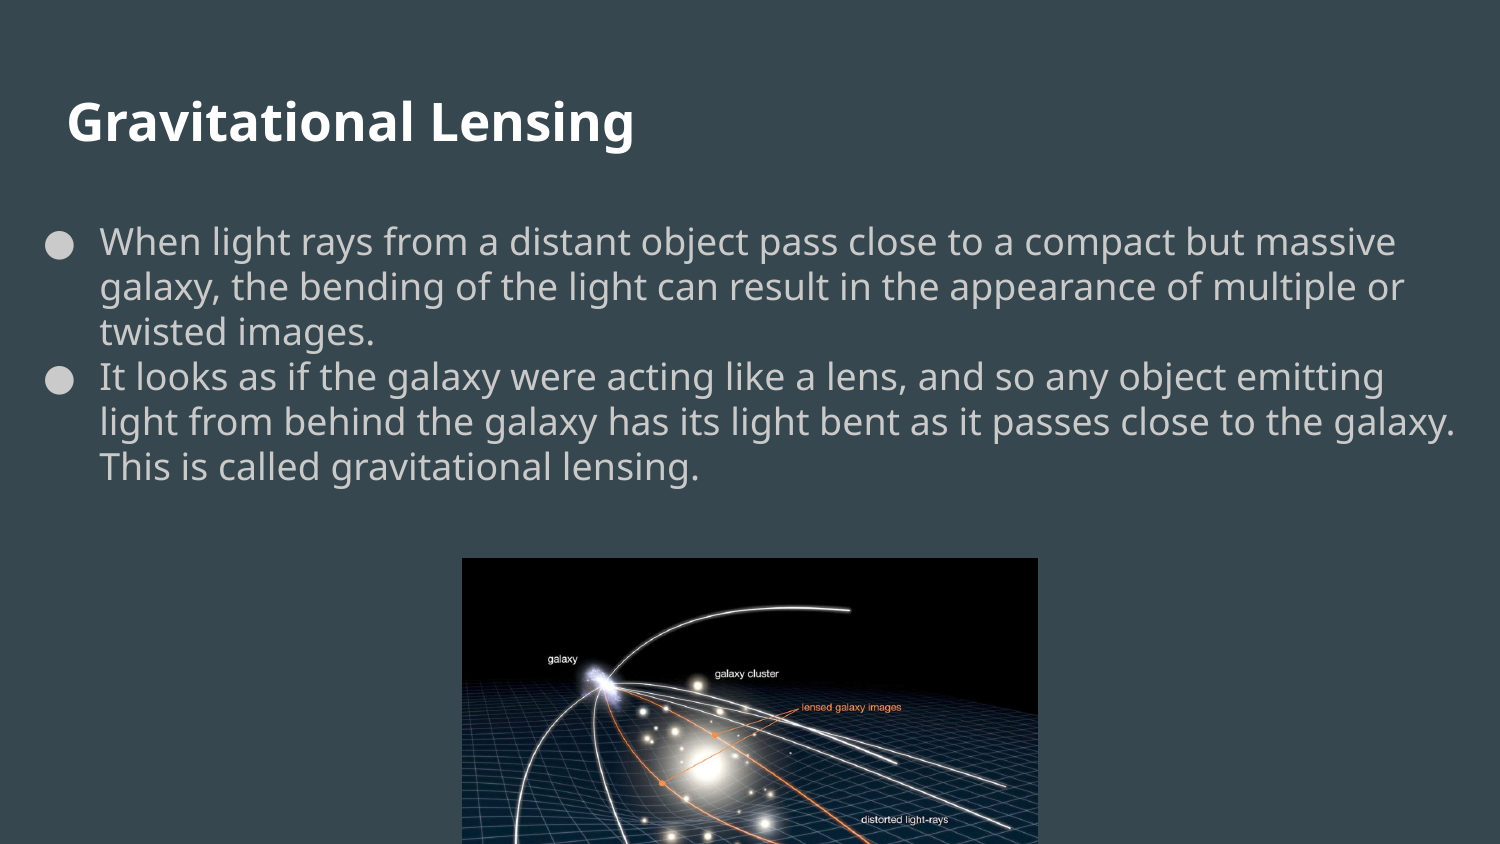

# Gravitational Lensing
When light rays from a distant object pass close to a compact but massive galaxy, the bending of the light can result in the appearance of multiple or twisted images.
It looks as if the galaxy were acting like a lens, and so any object emitting light from behind the galaxy has its light bent as it passes close to the galaxy. This is called gravitational lensing.